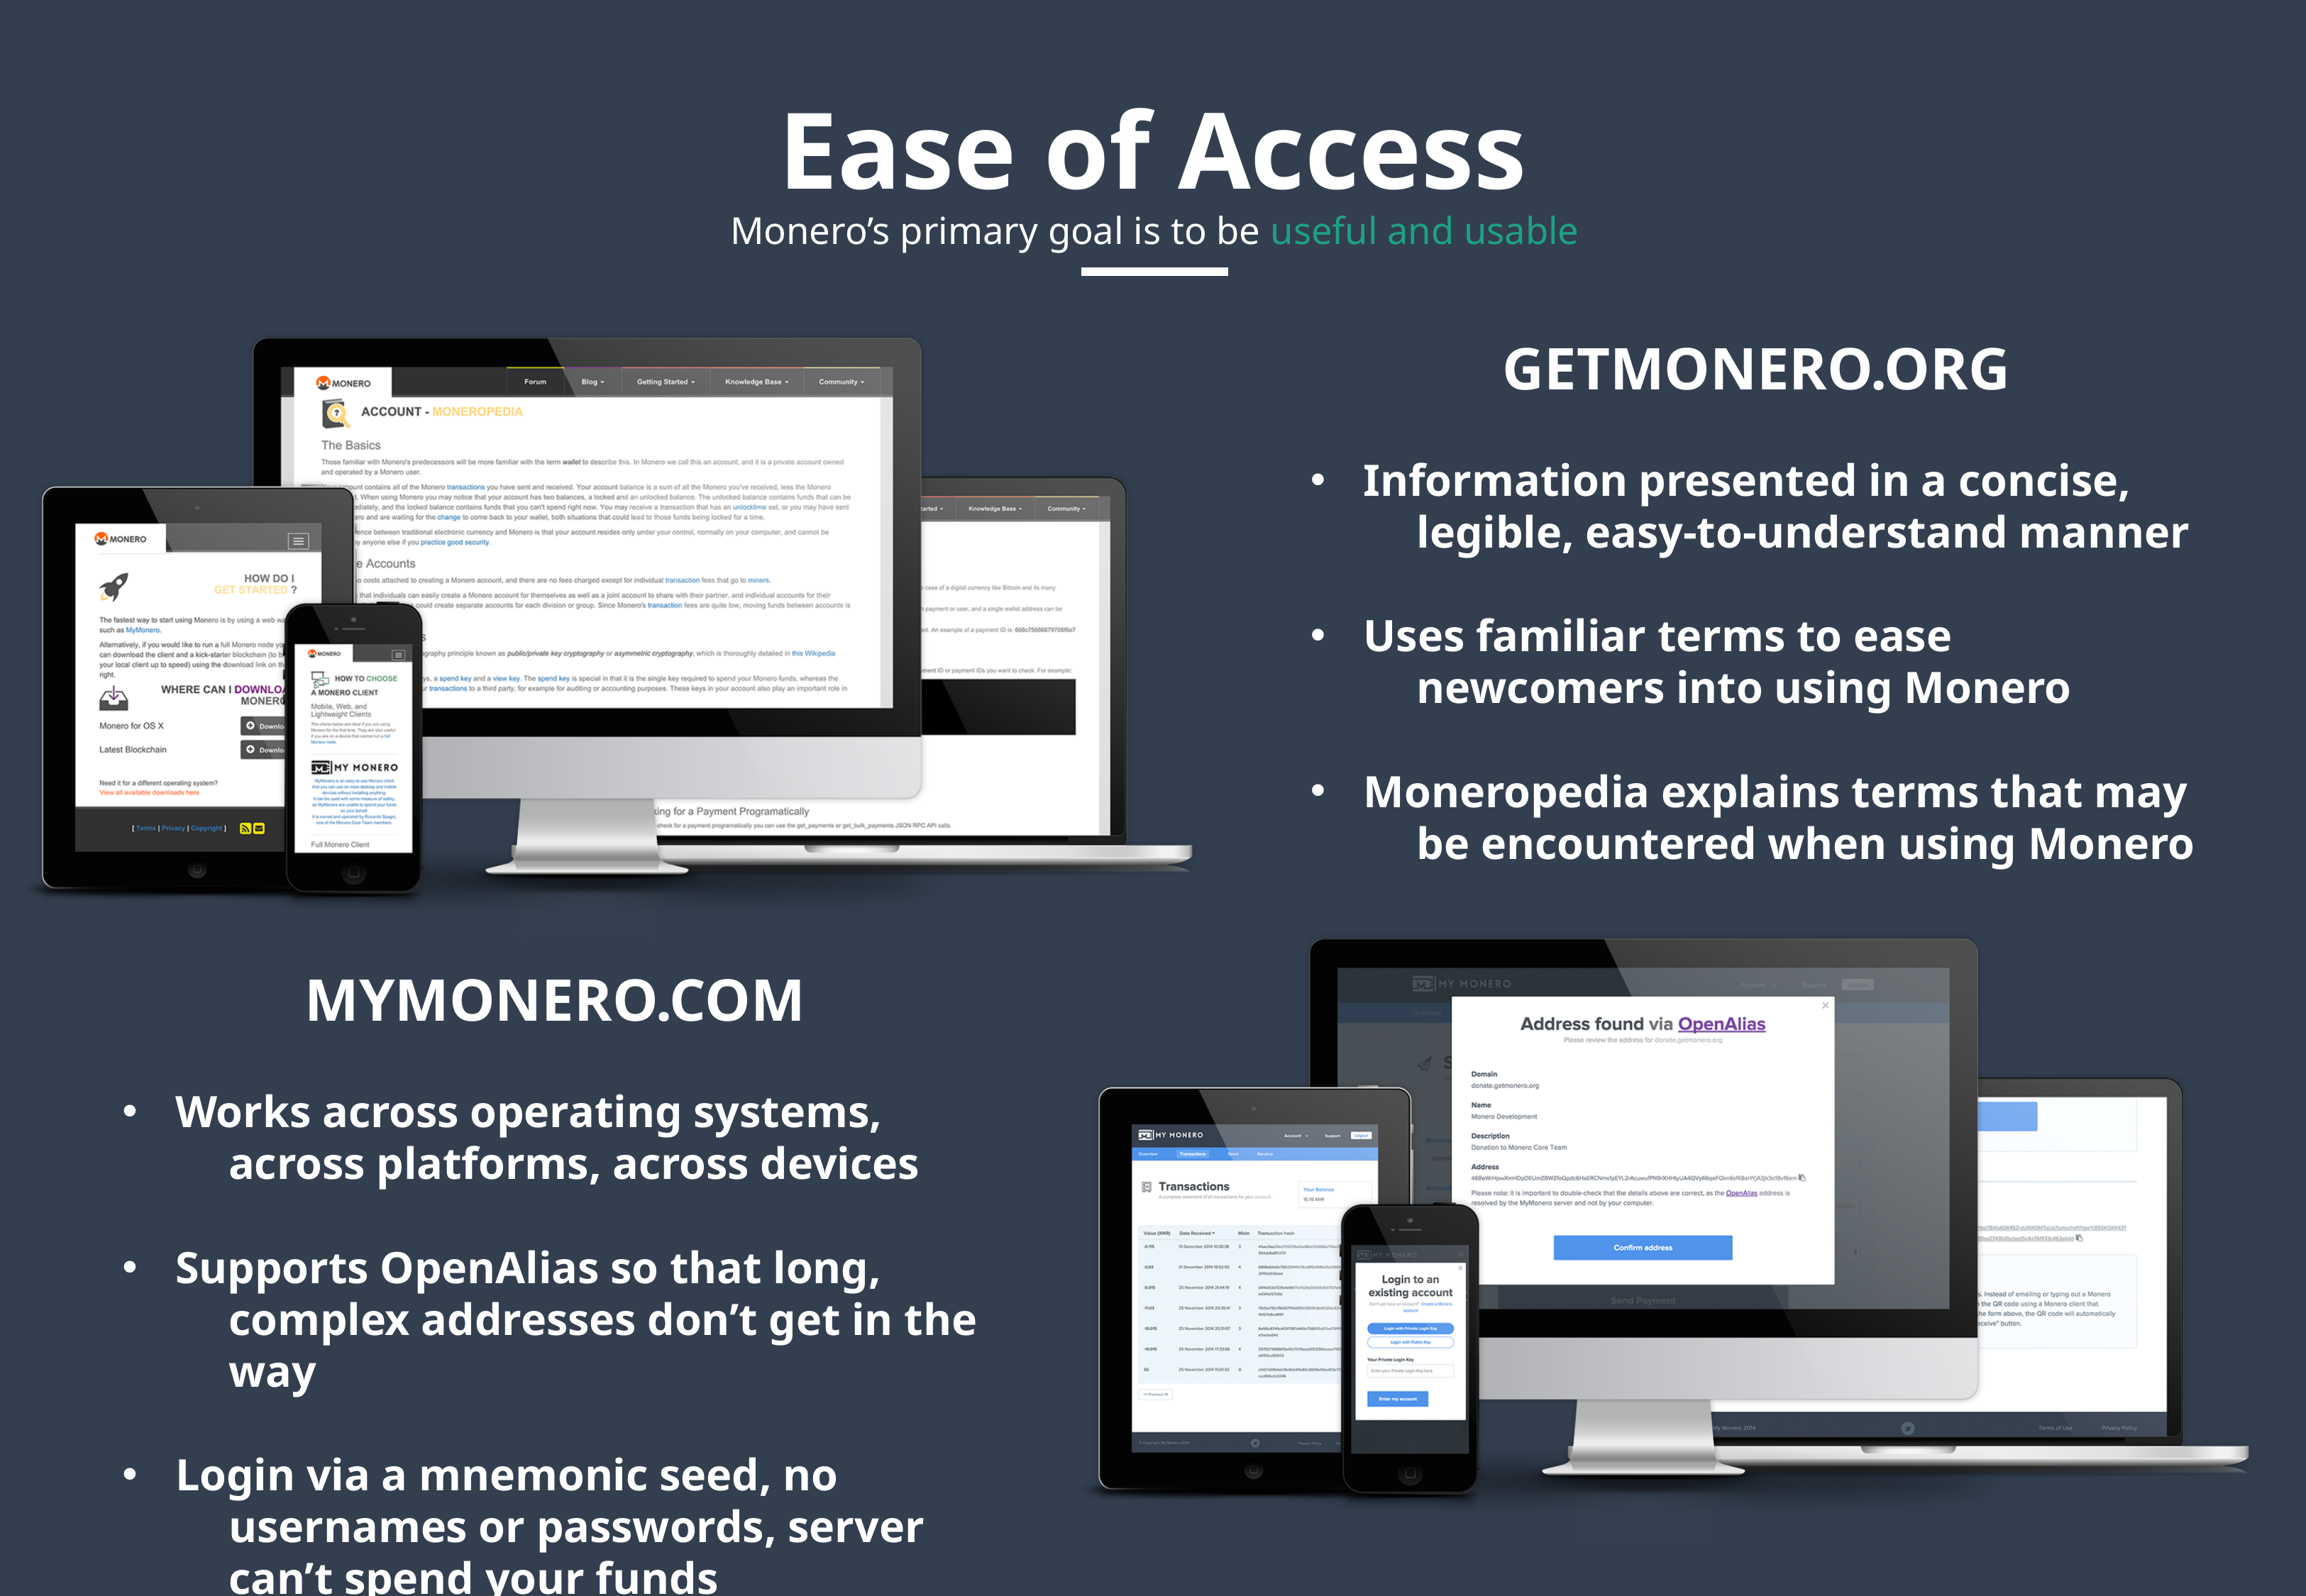

Ease of Access
Monero’s primary goal is to be useful and usable
GETMONERO.ORG
Information presented in a concise, legible, easy-to-understand manner
Uses familiar terms to ease newcomers into using Monero
Moneropedia explains terms that may be encountered when using Monero
MYMONERO.COM
Works across operating systems, across platforms, across devices
Supports OpenAlias so that long, complex addresses don’t get in the way
Login via a mnemonic seed, no usernames or passwords, server can’t spend your funds